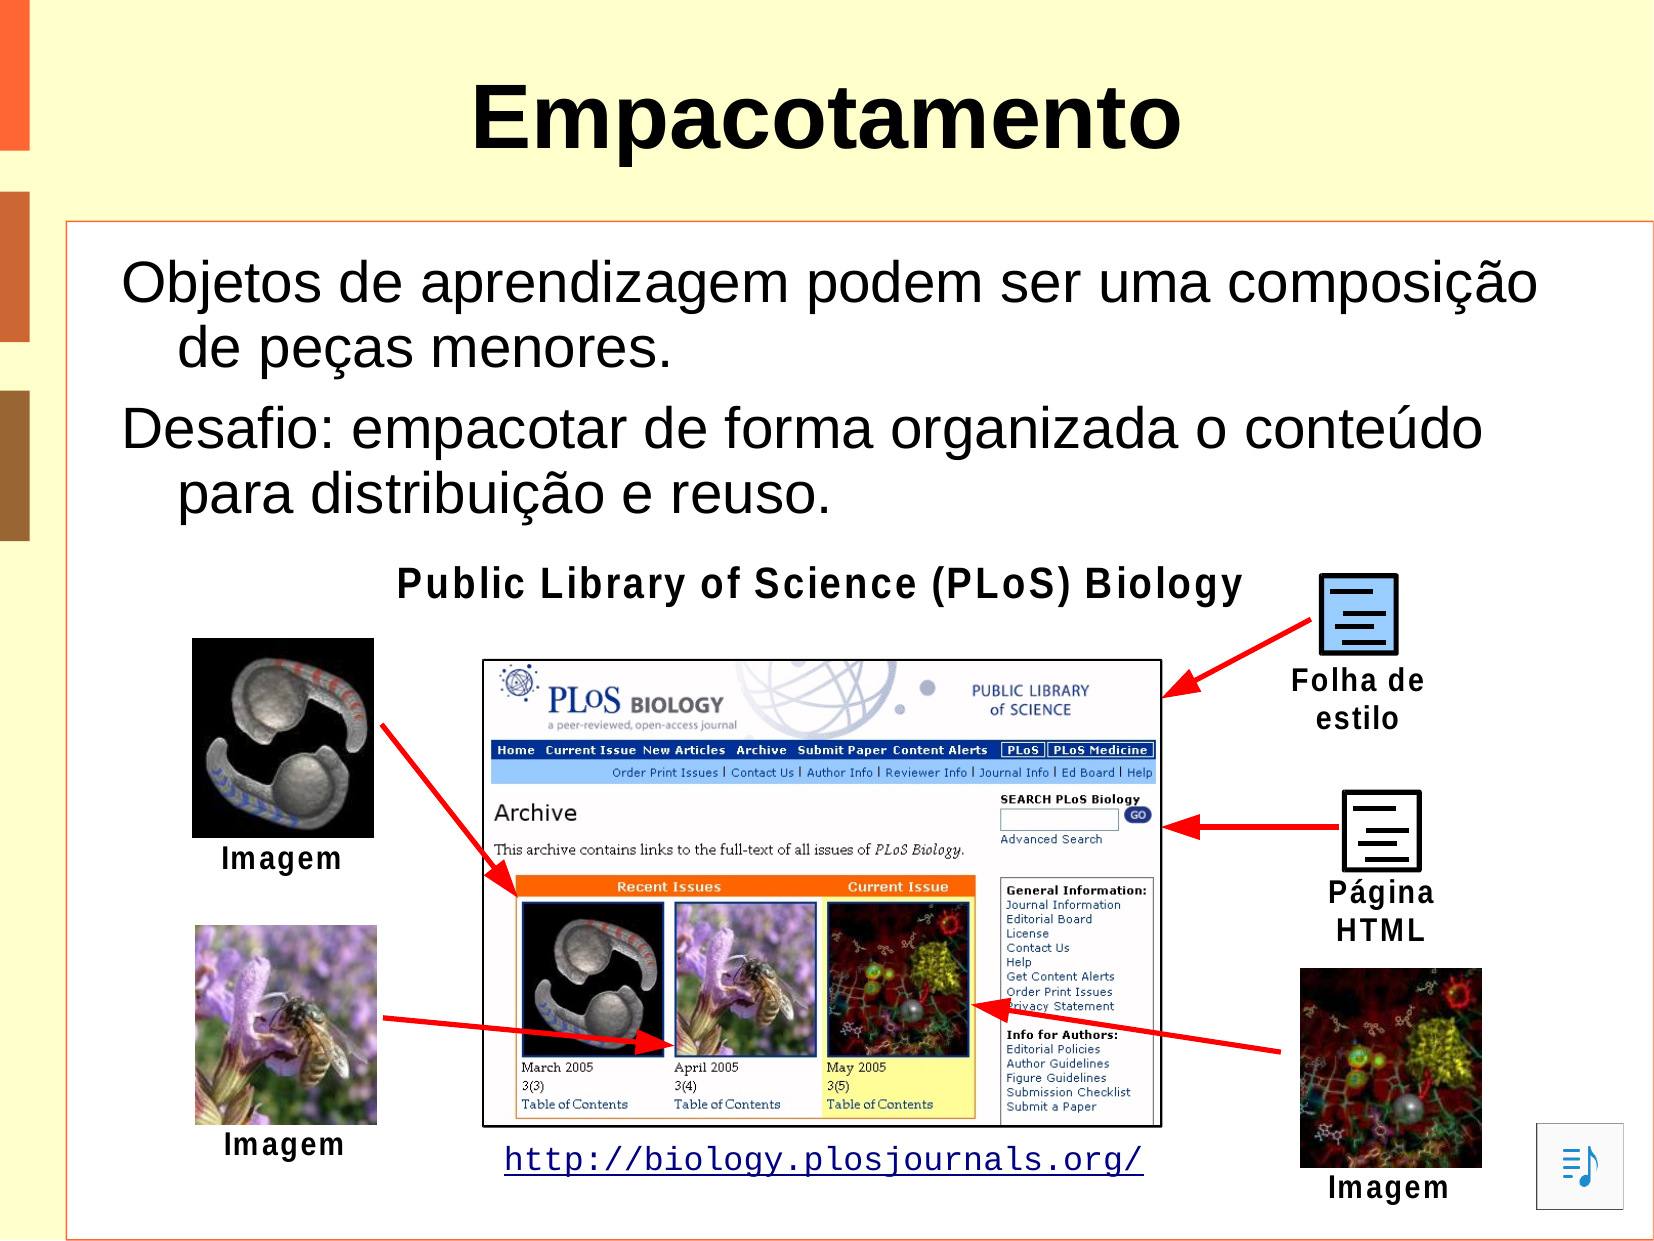

# Empacotamento
Objetos de aprendizagem podem ser uma composição de peças menores.
Desafio: empacotar de forma organizada o conteúdo para distribuição e reuso.
http://biology.plosjournals.org/